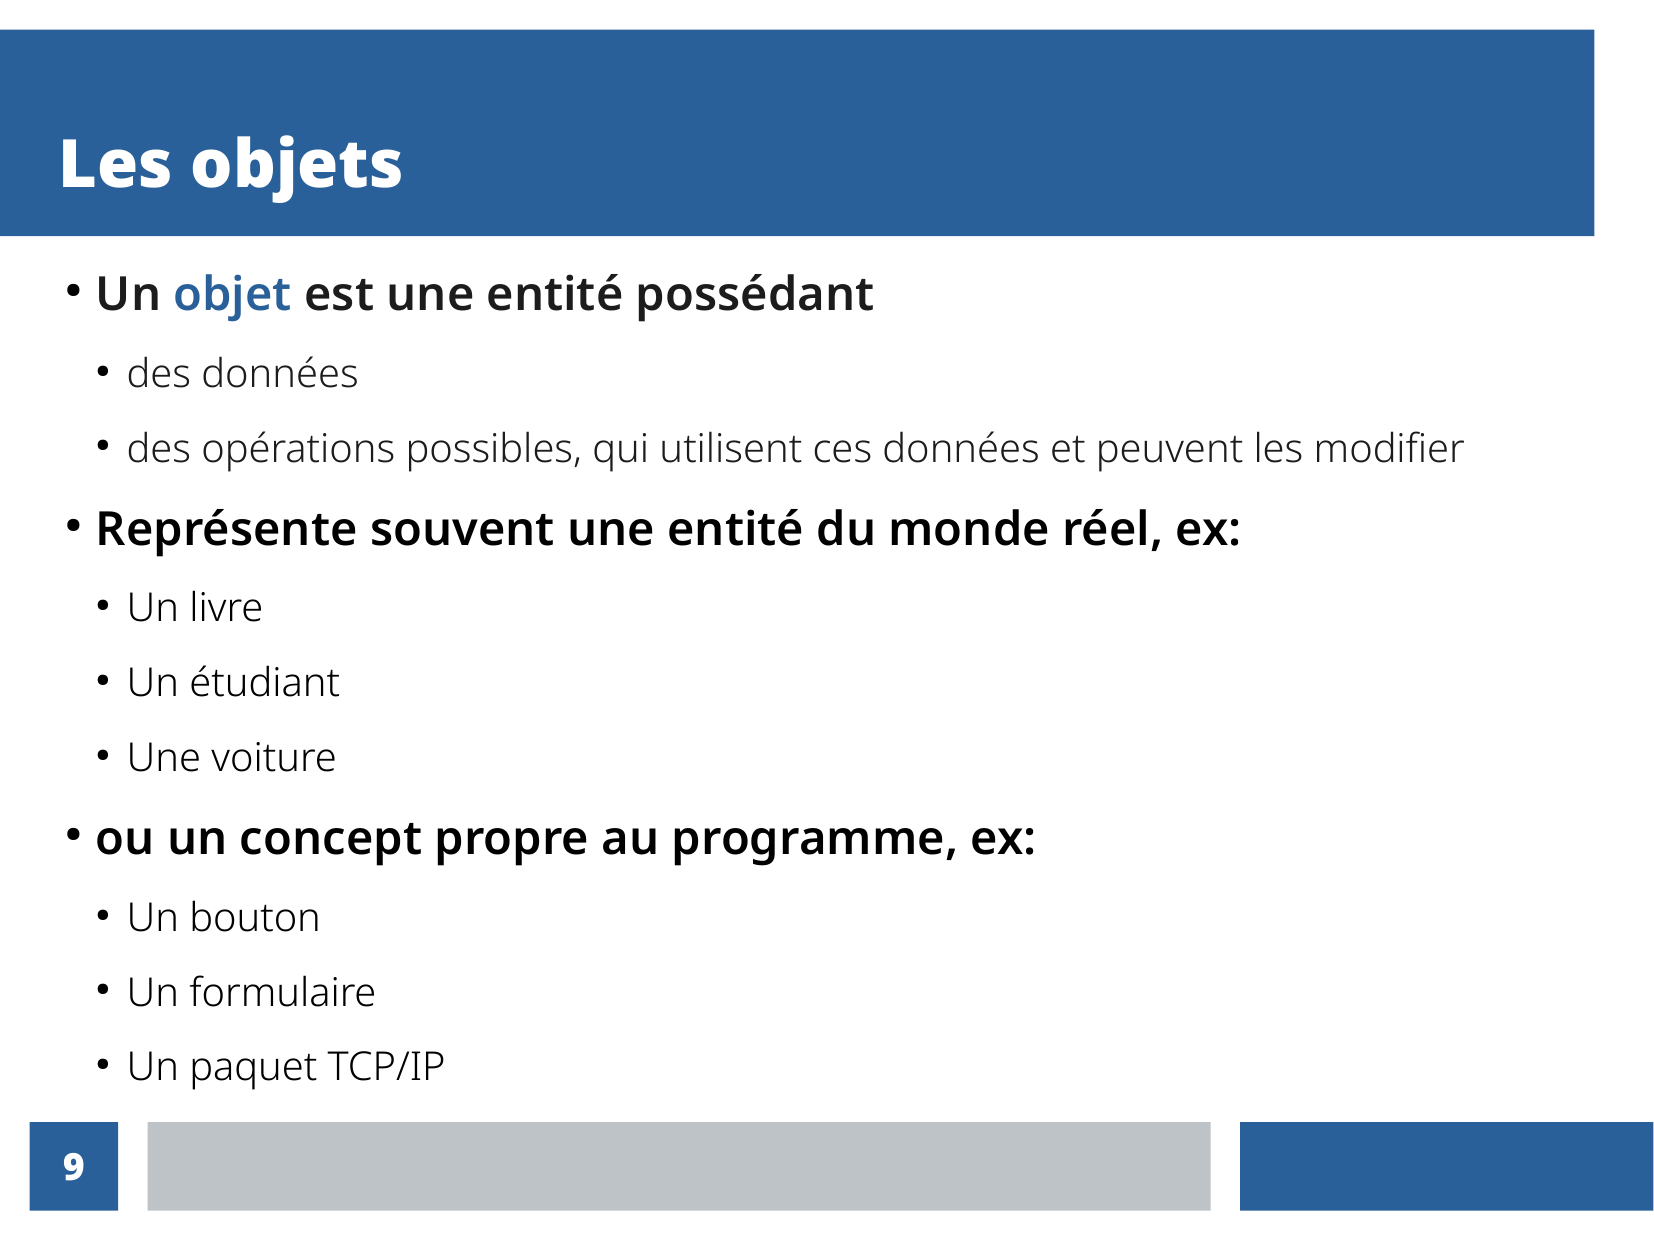

# Les objets
Un objet est une entité possédant
des données
des opérations possibles, qui utilisent ces données et peuvent les modifier
Représente souvent une entité du monde réel, ex:
Un livre
Un étudiant
Une voiture
ou un concept propre au programme, ex:
Un bouton
Un formulaire
Un paquet TCP/IP
9